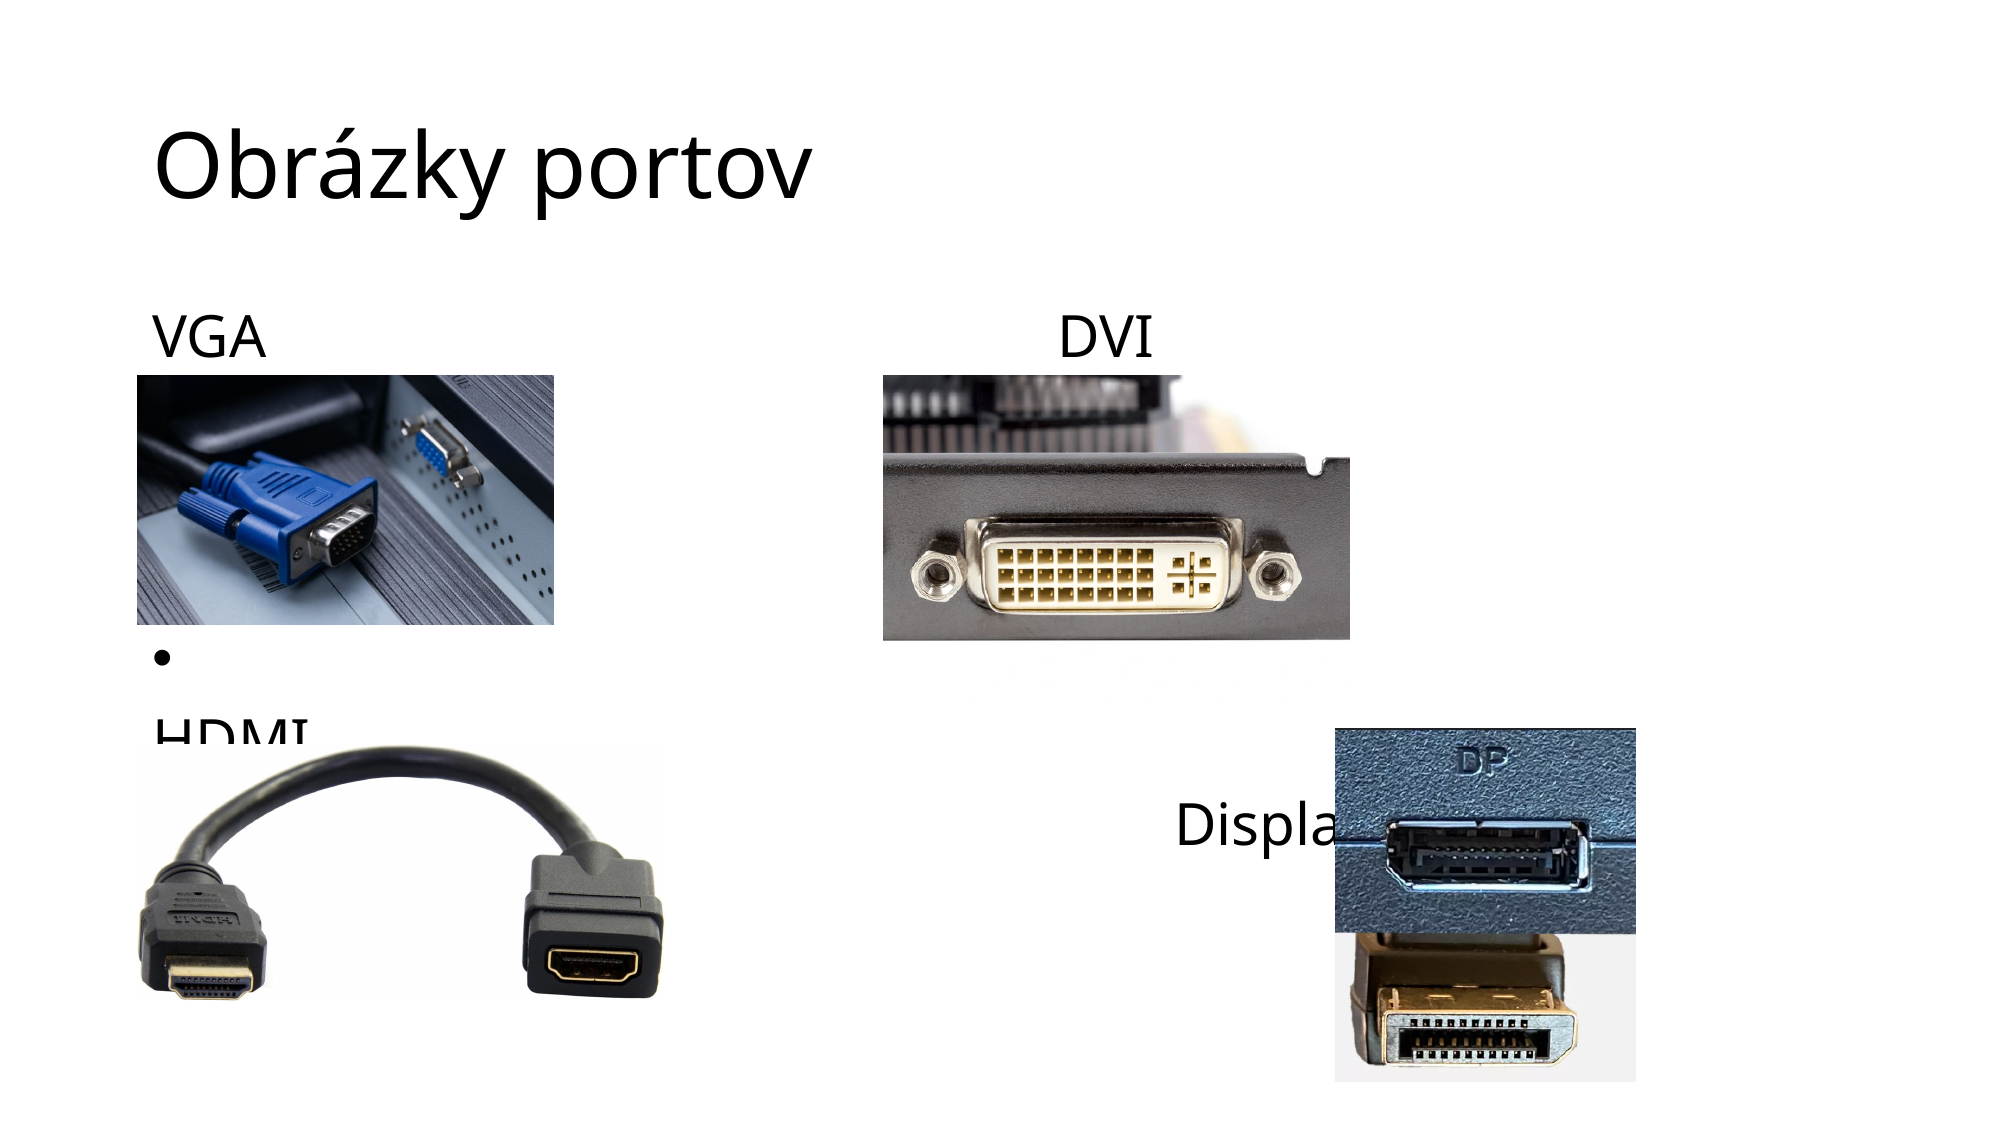

# Obrázky portov
VGA DVI
HDMI
 DisplayPort